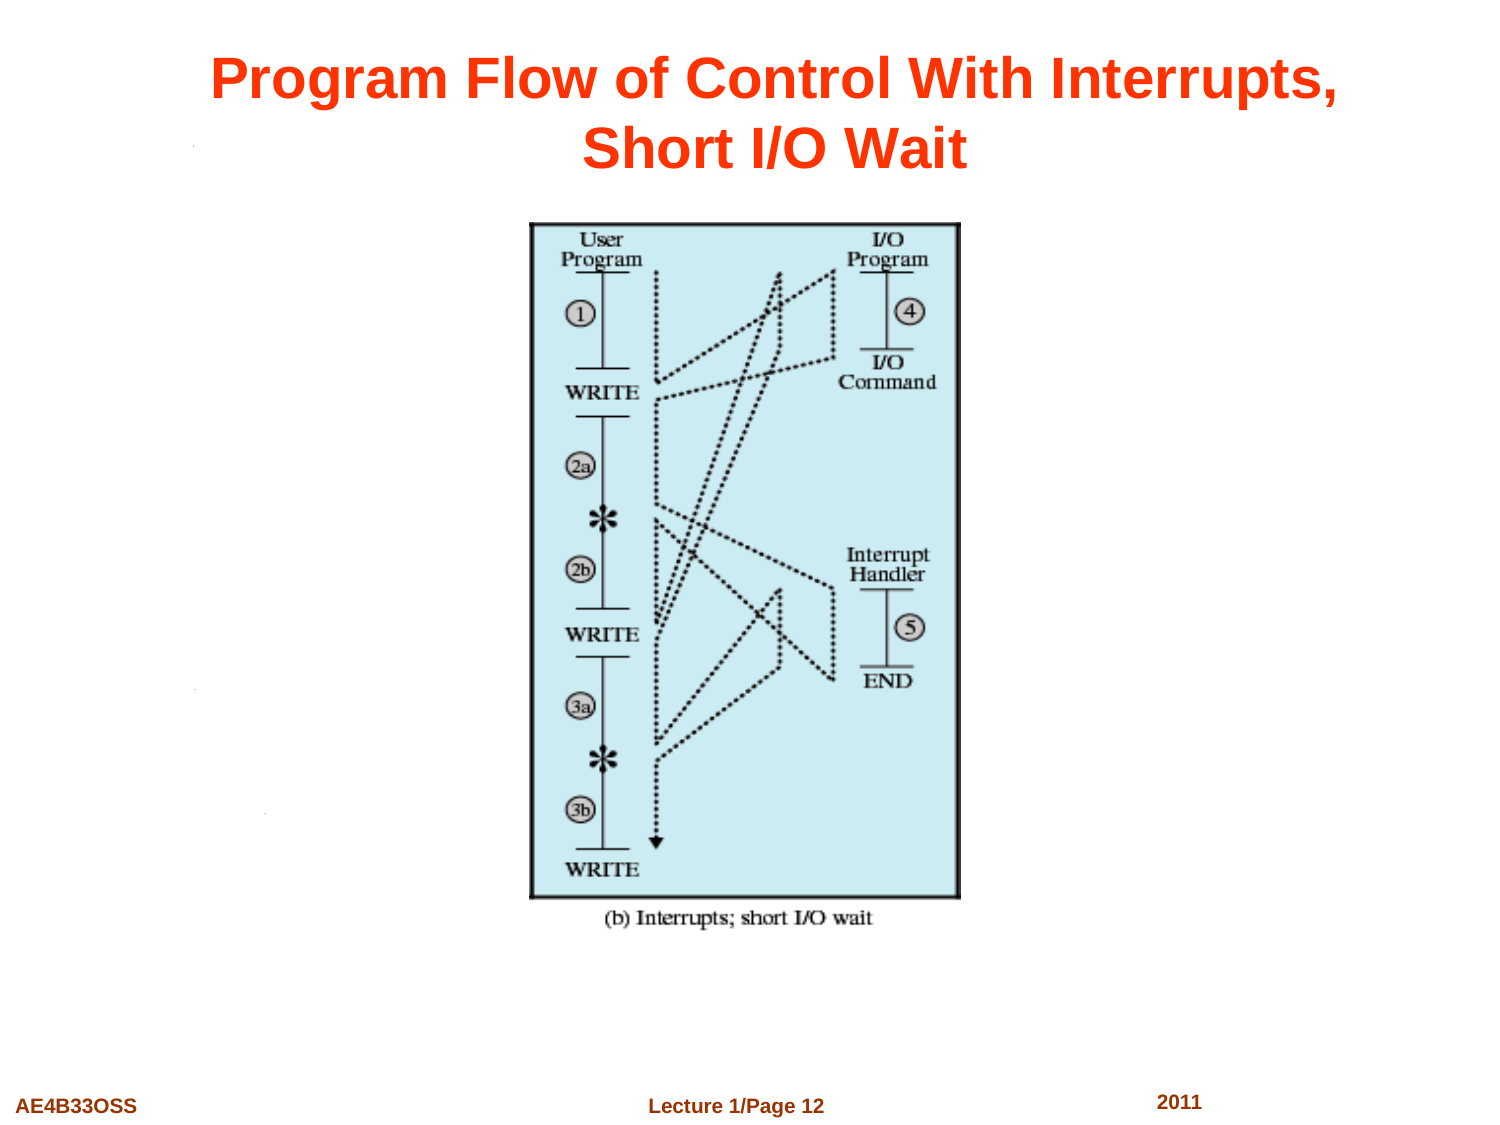

# Program Flow of Control With Interrupts, Short I/O Wait